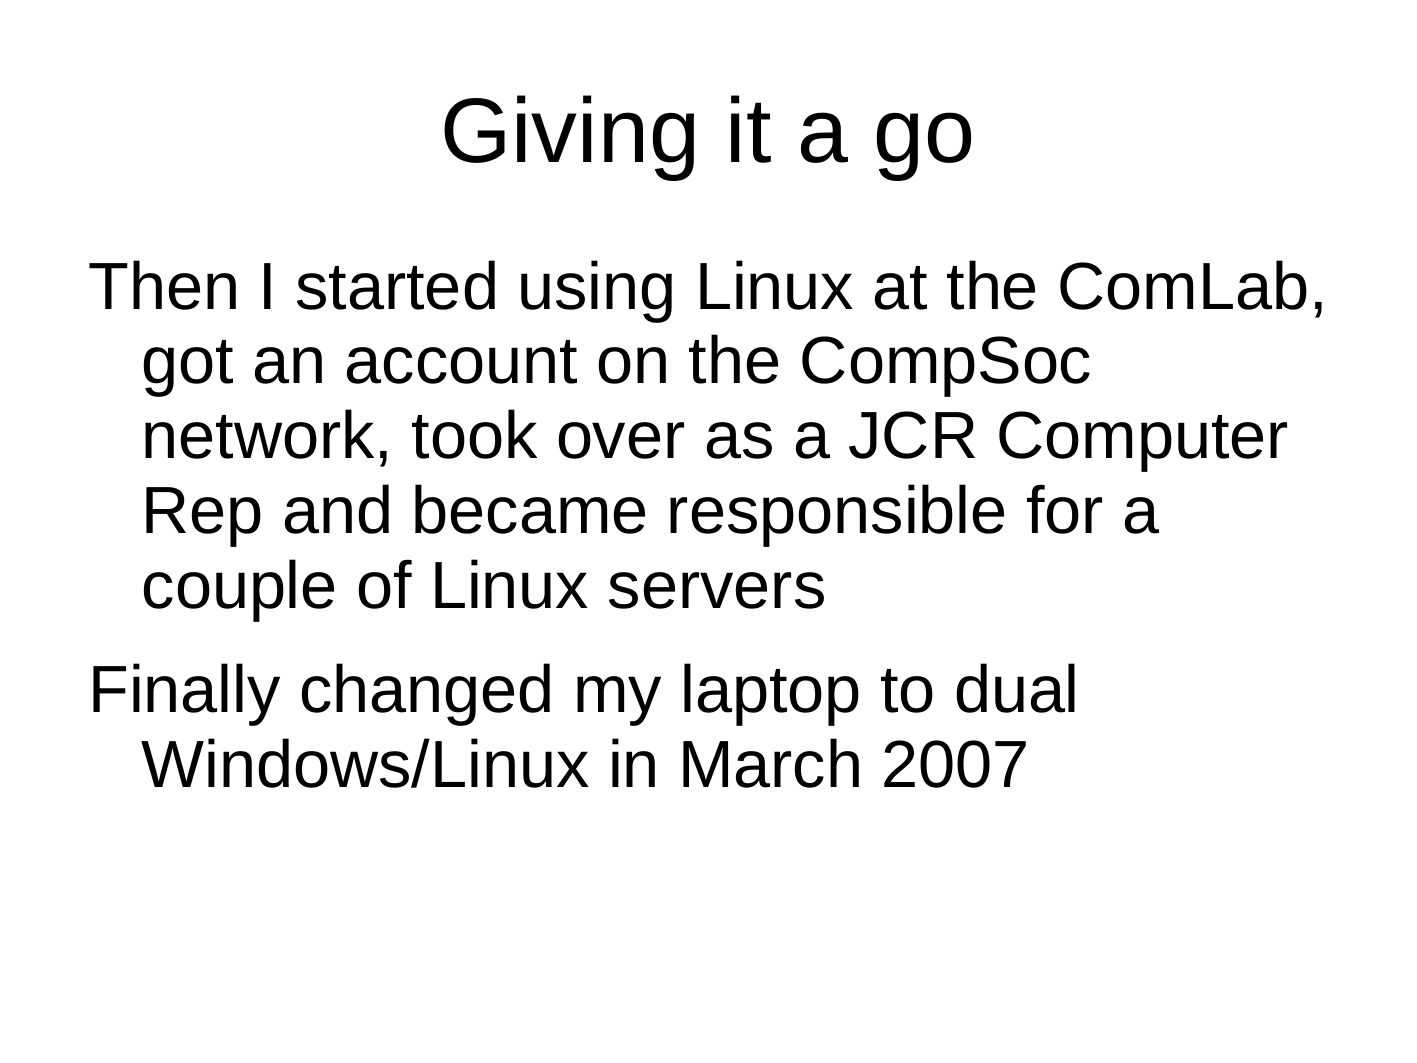

# Giving it a go
Then I started using Linux at the ComLab, got an account on the CompSoc network, took over as a JCR Computer Rep and became responsible for a couple of Linux servers
Finally changed my laptop to dual Windows/Linux in March 2007